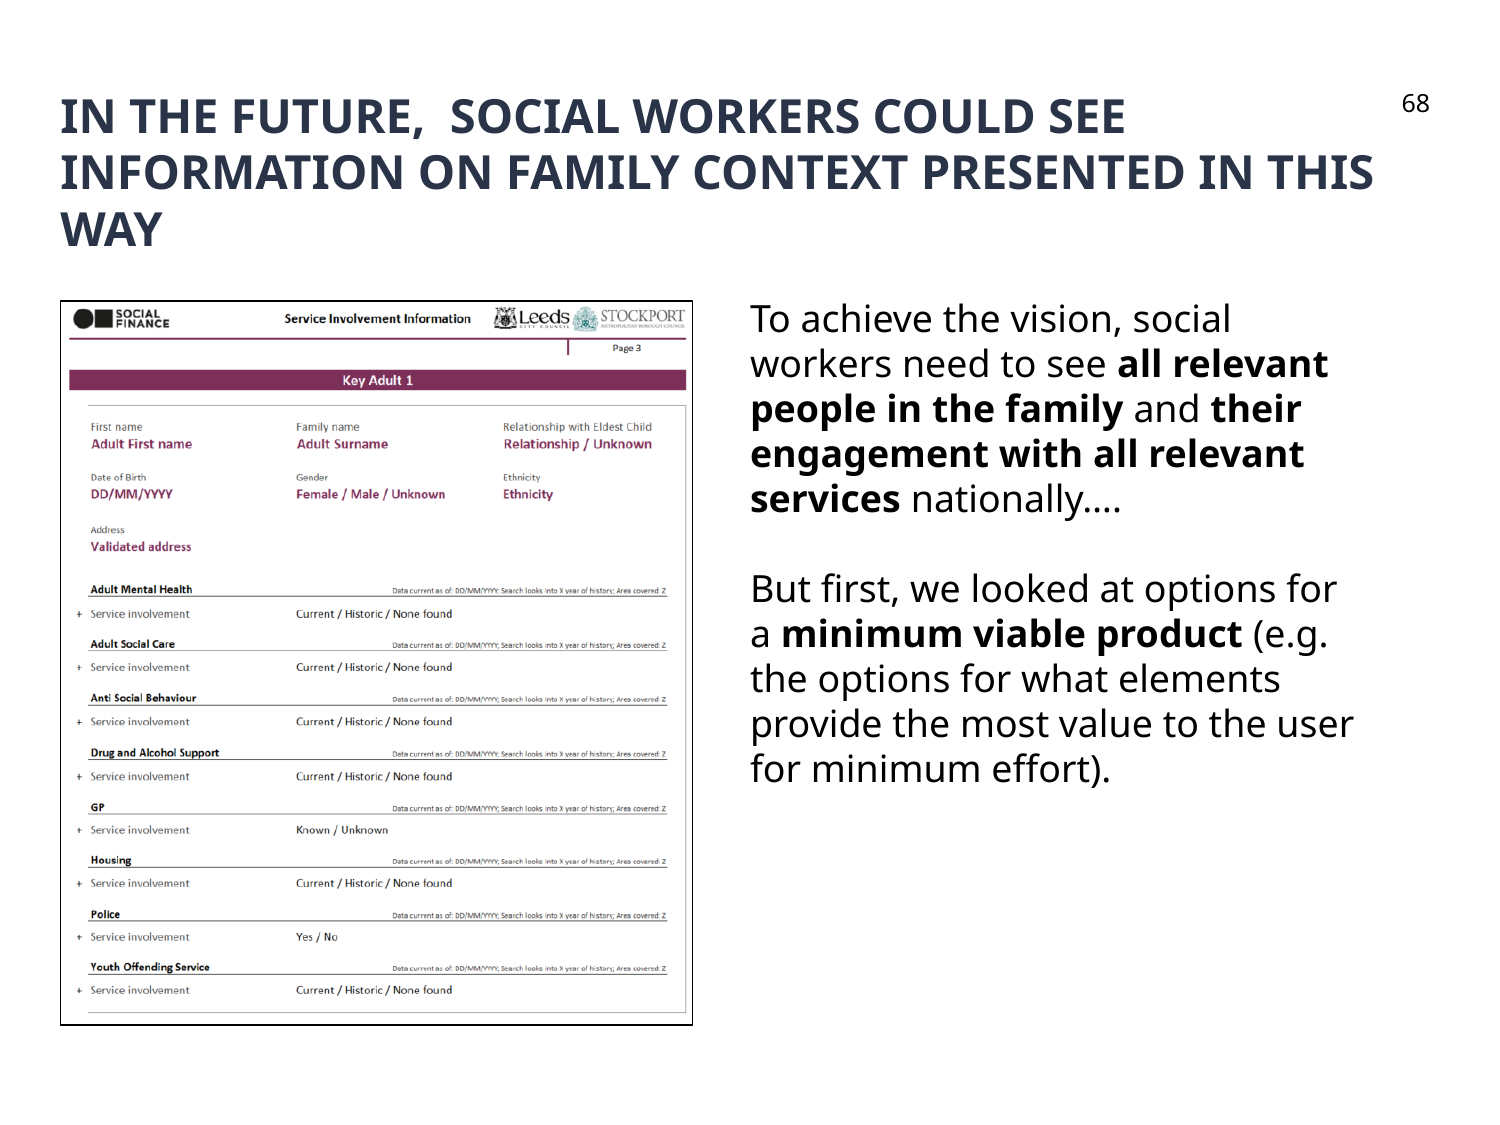

IN THE FUTURE, SOCIAL WORKERS COULD SEE INFORMATION ON FAMILY CONTEXT PRESENTED IN THIS WAY
To achieve the vision, social workers need to see all relevant people in the family and their engagement with all relevant services nationally….
But first, we looked at options for a minimum viable product (e.g. the options for what elements provide the most value to the user for minimum effort).